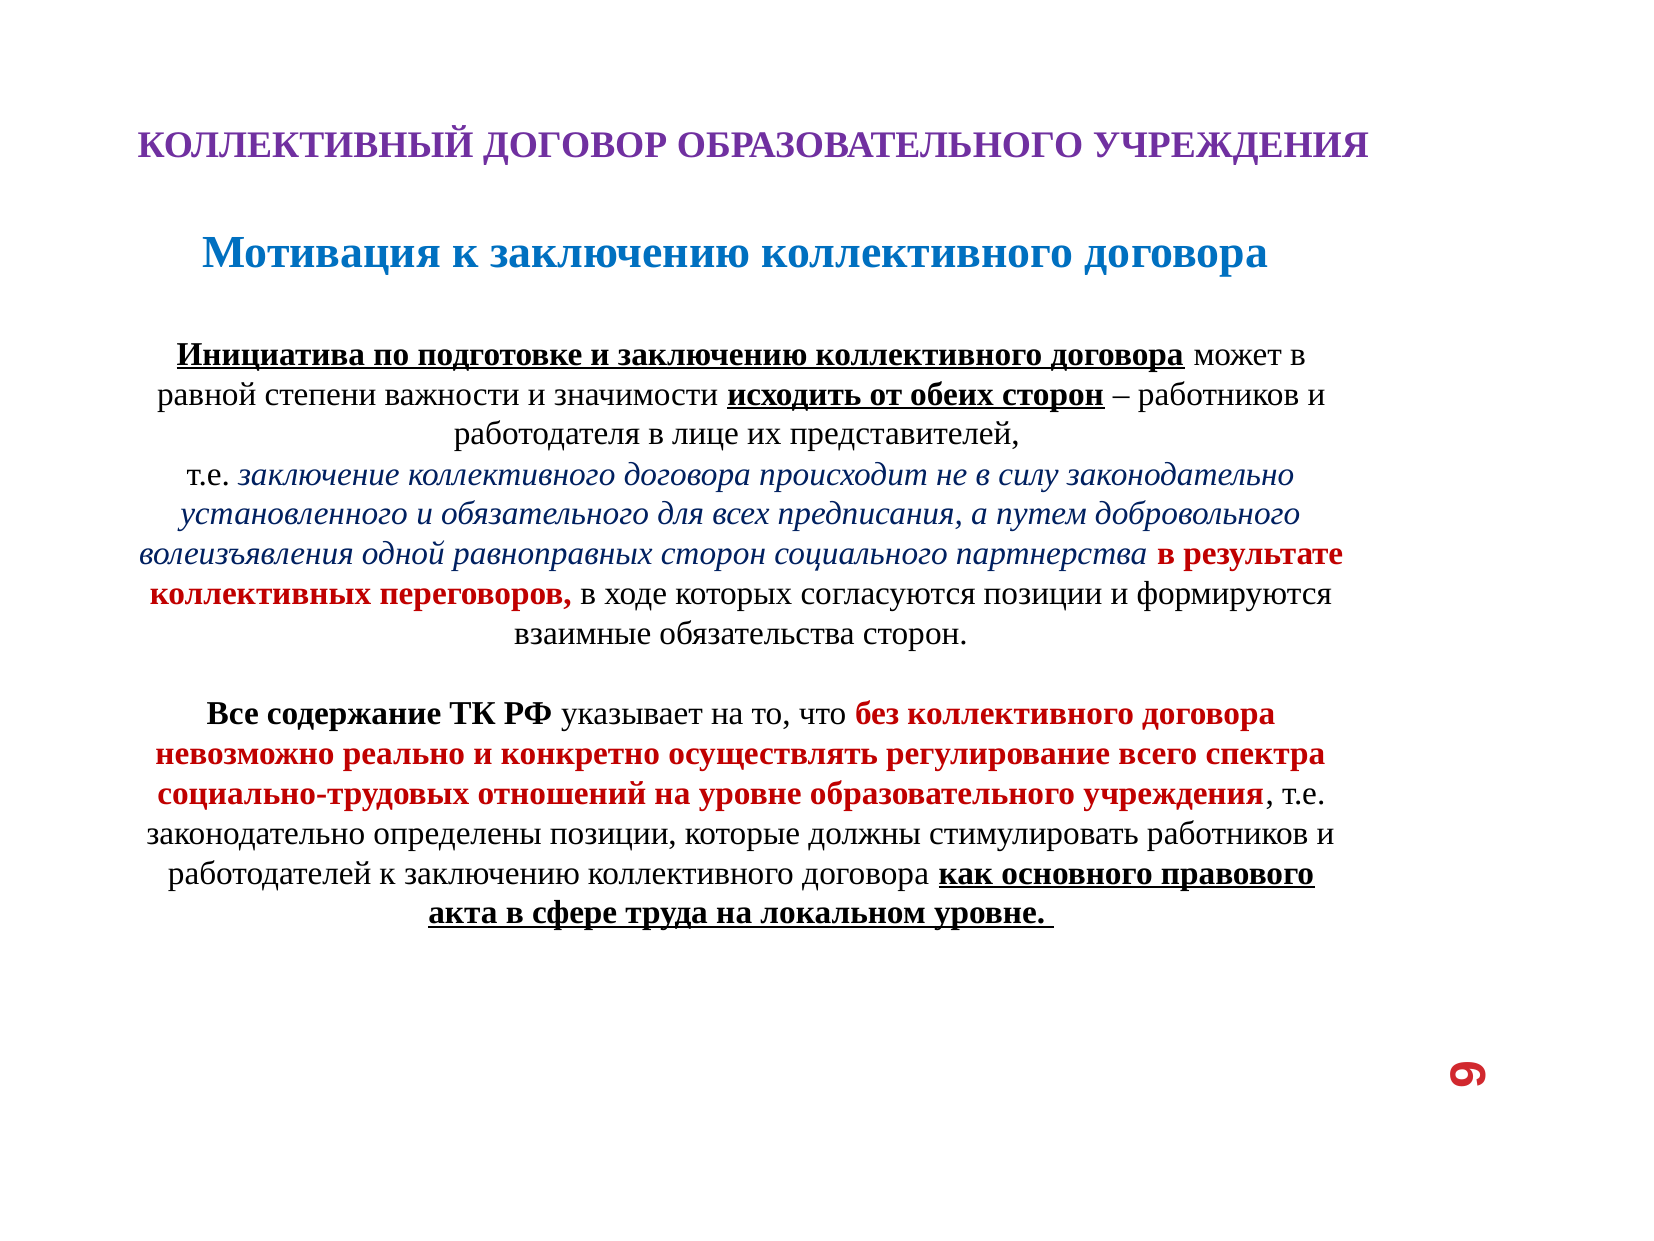

# КОЛЛЕКТИВНЫЙ ДОГОВОР ОБРАЗОВАТЕЛЬНОГО УЧРЕЖДЕНИЯ
Мотивация к заключению коллективного договора
Инициатива по подготовке и заключению коллективного договора может в равной степени важности и значимости исходить от обеих сторон – работников и работодателя в лице их представителей,
т.е. заключение коллективного договора происходит не в силу законодательно установленного и обязательного для всех предписания, а путем добровольного волеизъявления одной равноправных сторон социального партнерства в результате коллективных переговоров, в ходе которых согласуются позиции и формируются взаимные обязательства сторон.
Все содержание ТК РФ указывает на то, что без коллективного договора невозможно реально и конкретно осуществлять регулирование всего спектра социально-трудовых отношений на уровне образовательного учреждения, т.е. законодательно определены позиции, которые должны стимулировать работников и работодателей к заключению коллективного договора как основного правового акта в сфере труда на локальном уровне.